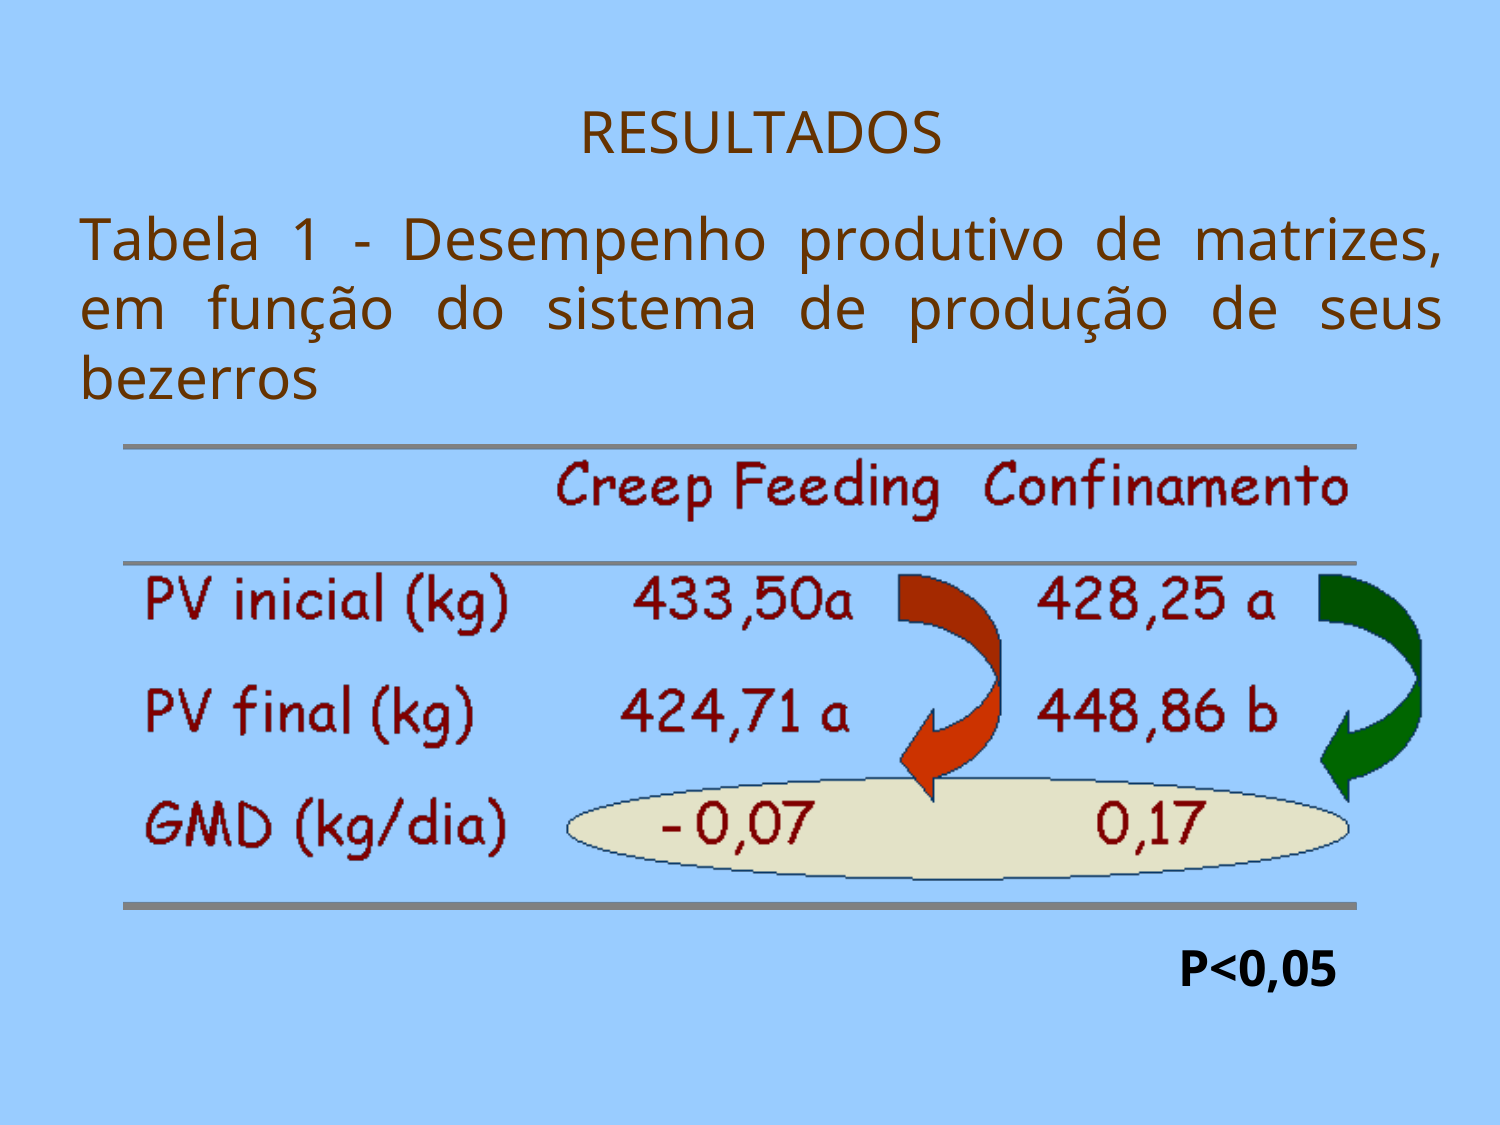

RESULTADOS
Tabela 1 - Desempenho produtivo de matrizes, em função do sistema de produção de seus bezerros
P<0,05